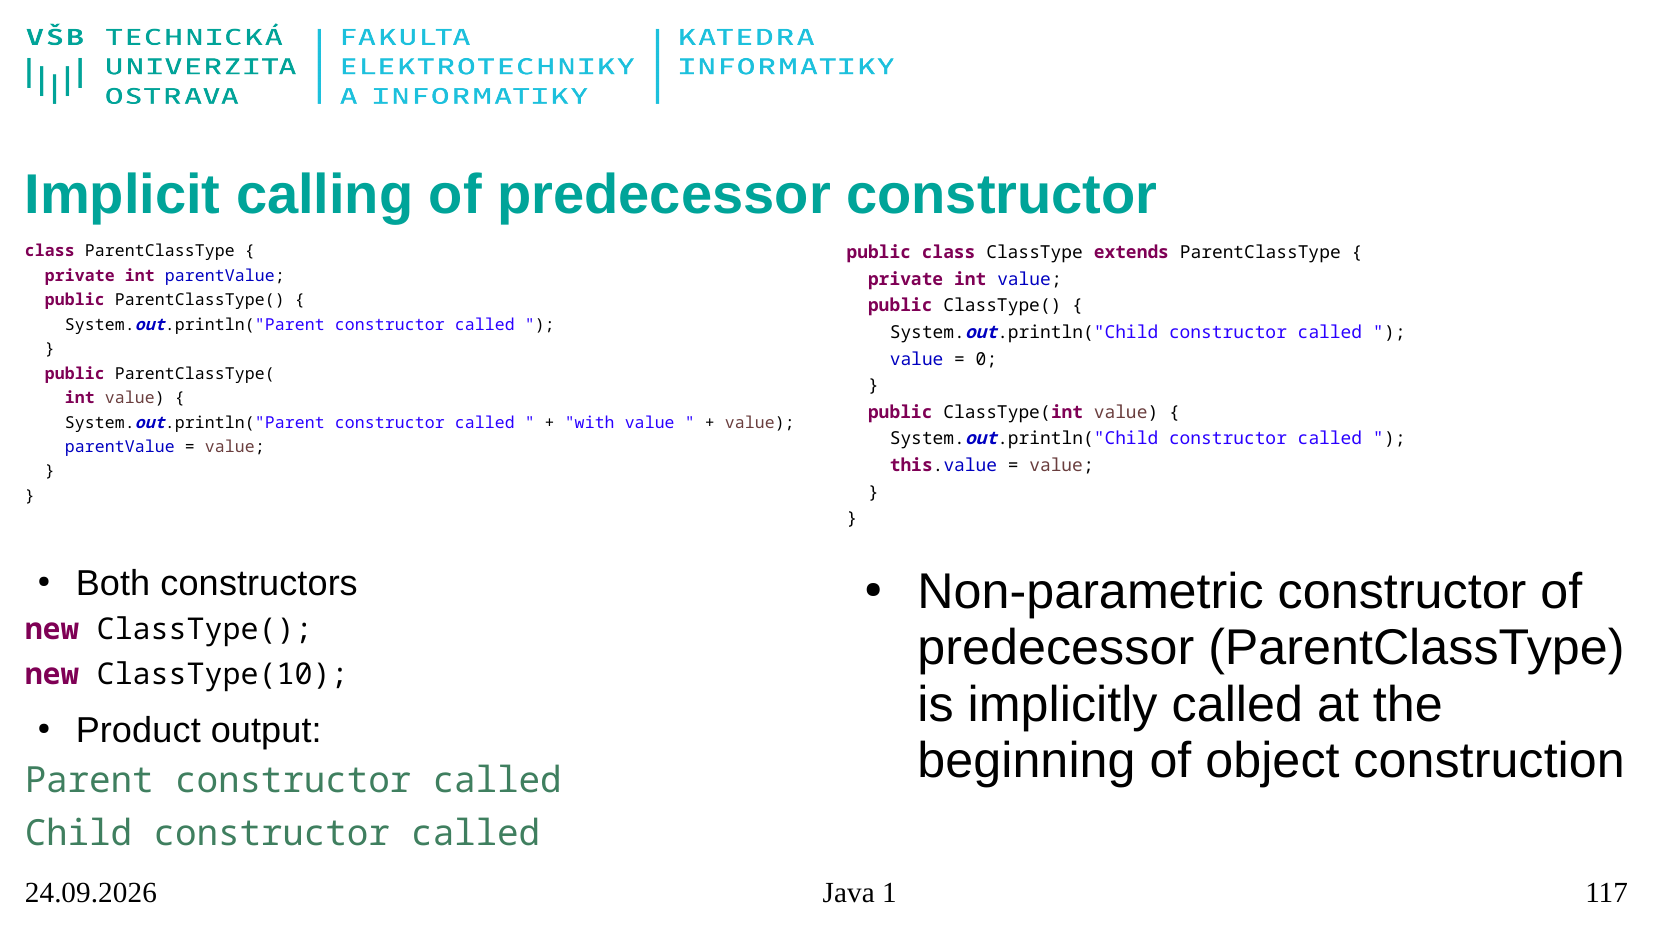

# Implicit calling of predecessor constructor
class ParentClassType {
 private int parentValue;
 public ParentClassType() {
 System.out.println("Parent constructor called ");
 }
 public ParentClassType(
 int value) {
 System.out.println("Parent constructor called " + "with value " + value);
 parentValue = value;
 }
}
public class ClassType extends ParentClassType {
 private int value;
 public ClassType() {
 System.out.println("Child constructor called ");
 value = 0;
 }
 public ClassType(int value) {
 System.out.println("Child constructor called ");
 this.value = value;
 }
}
Both constructors
new ClassType();
new ClassType(10);
Product output:
Parent constructor called
Child constructor called
Non-parametric constructor of predecessor (ParentClassType) is implicitly called at the beginning of object construction
Java 1
117